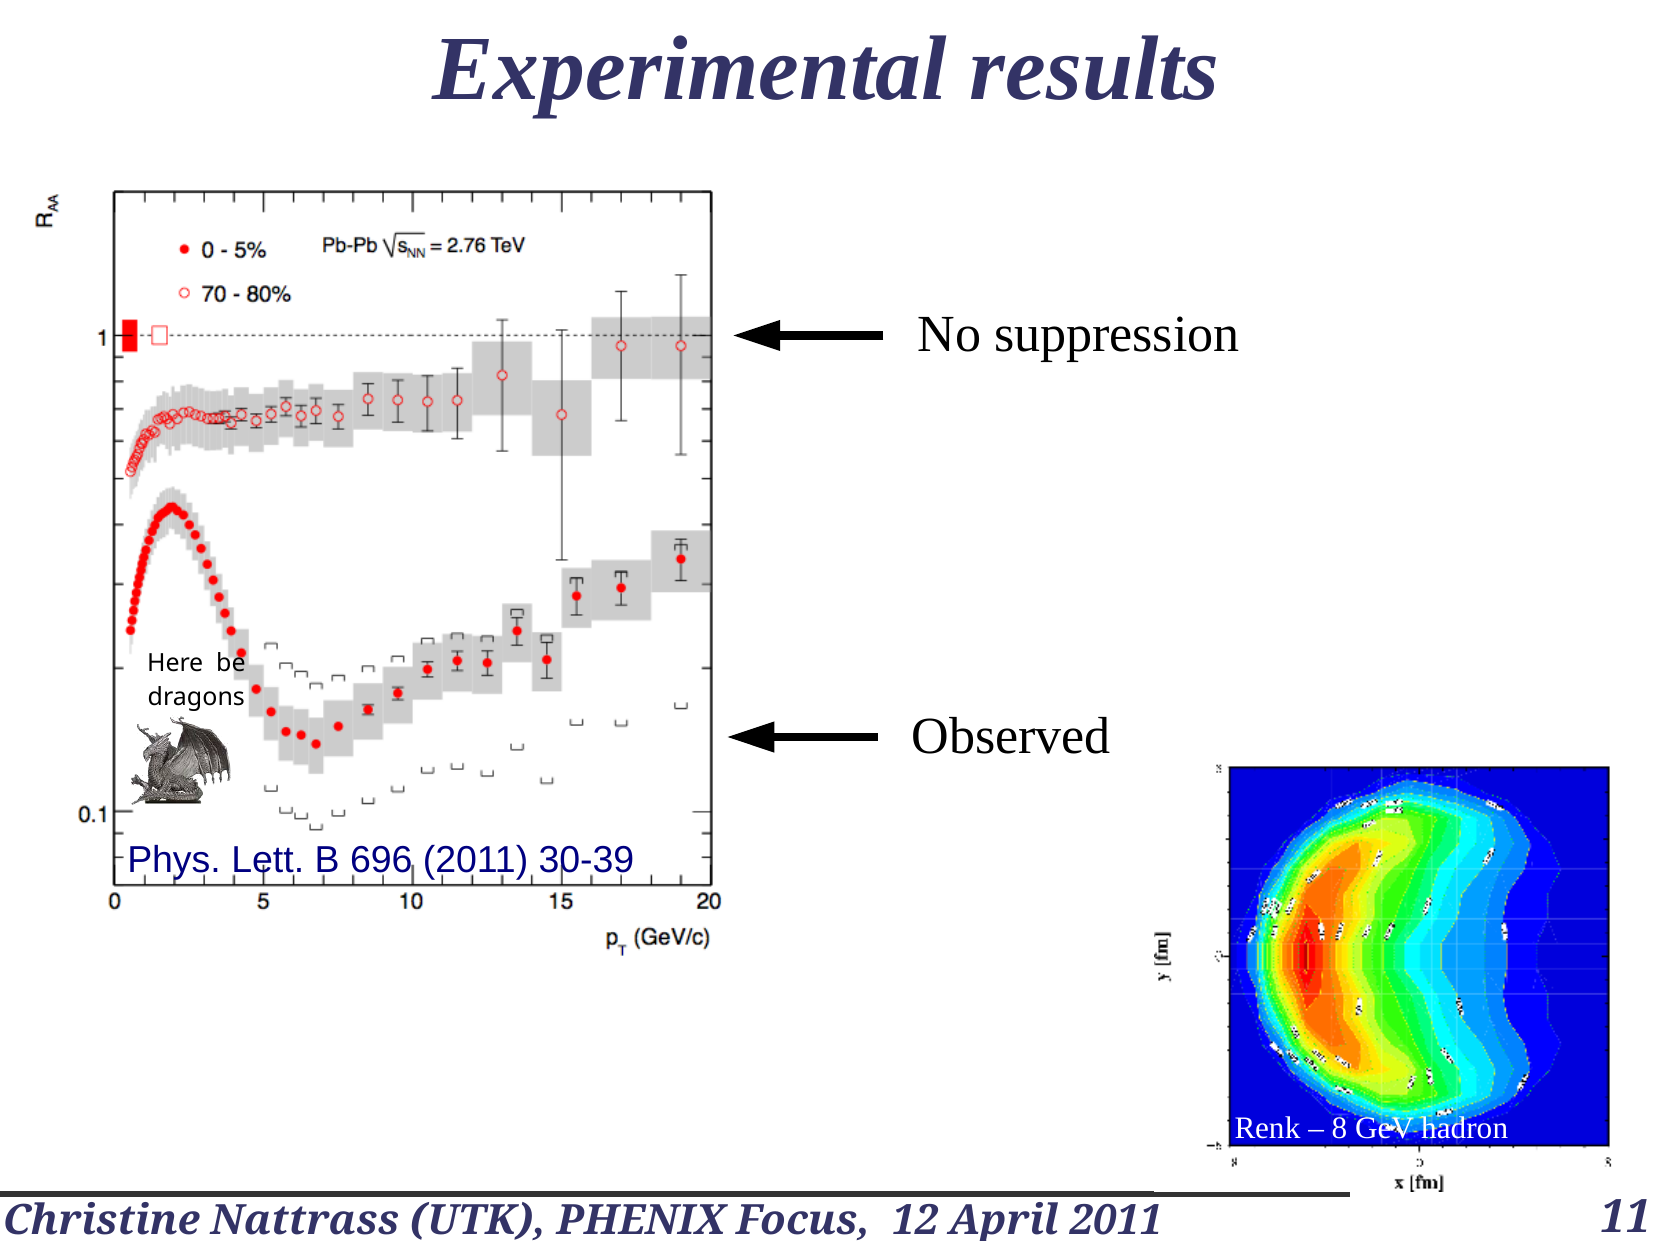

# Experimental results
No suppression
Observed
Here be dragons
Renk – 8 GeV hadron
Phys. Lett. B 696 (2011) 30-39